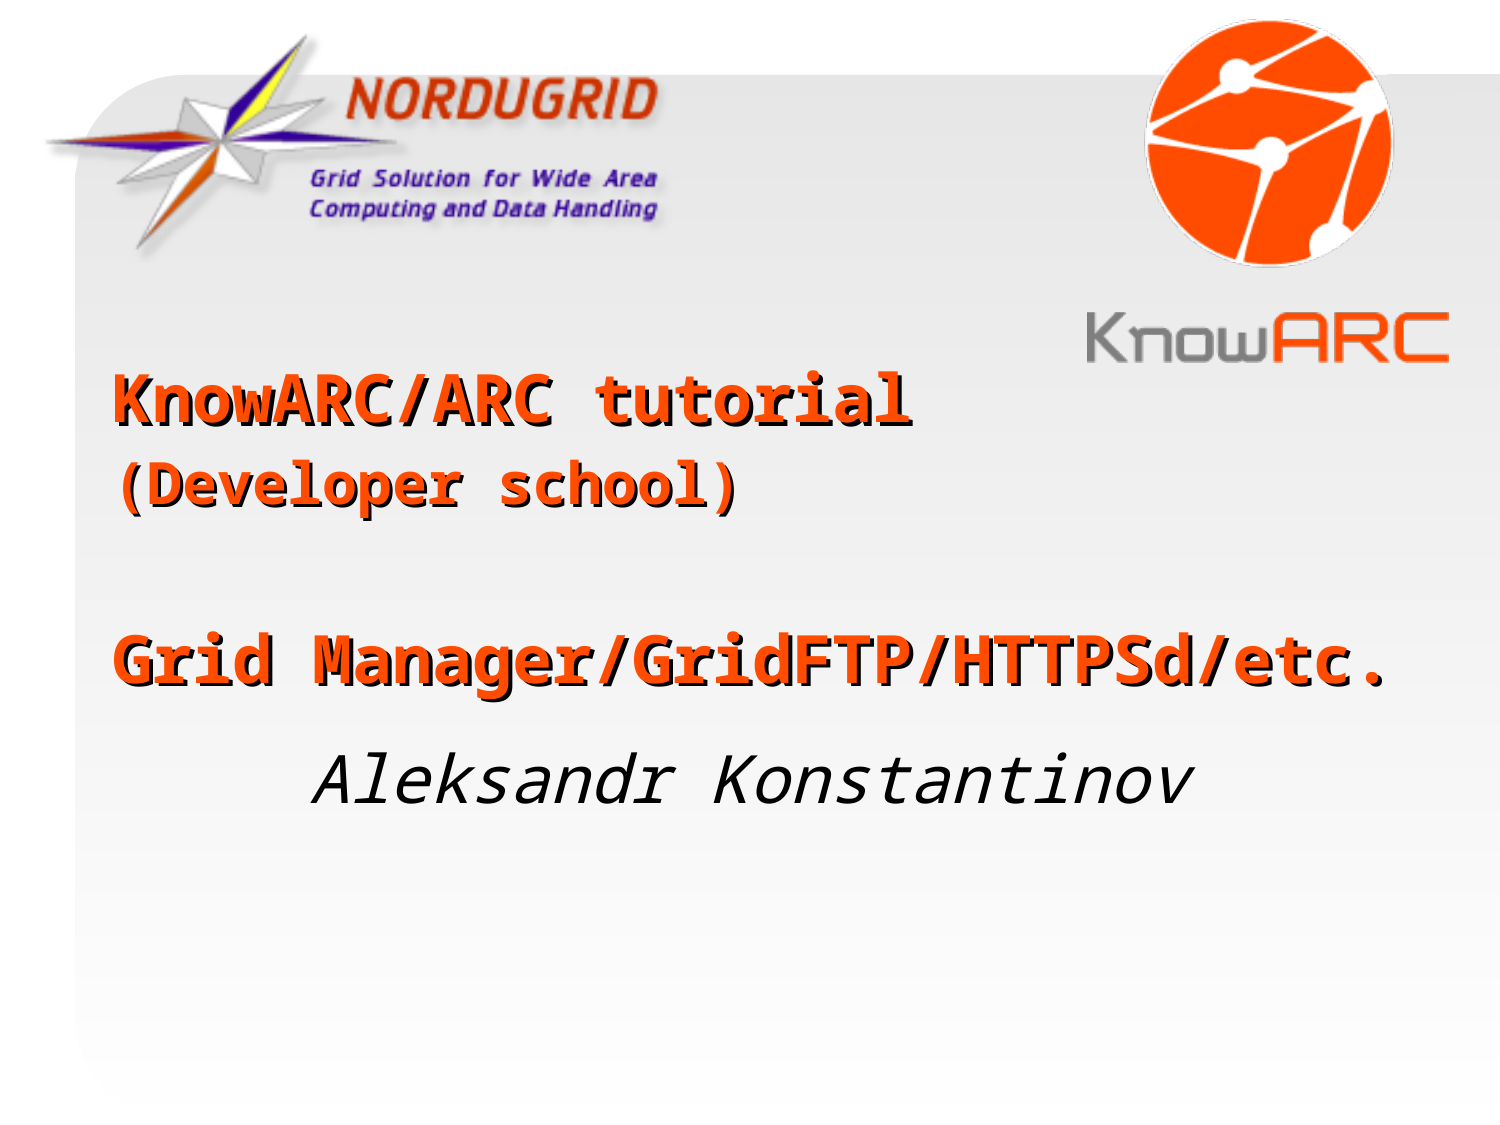

# KnowARC/ARC tutorial (Developer school) Grid Manager/GridFTP/HTTPSd/etc.
Aleksandr Konstantinov